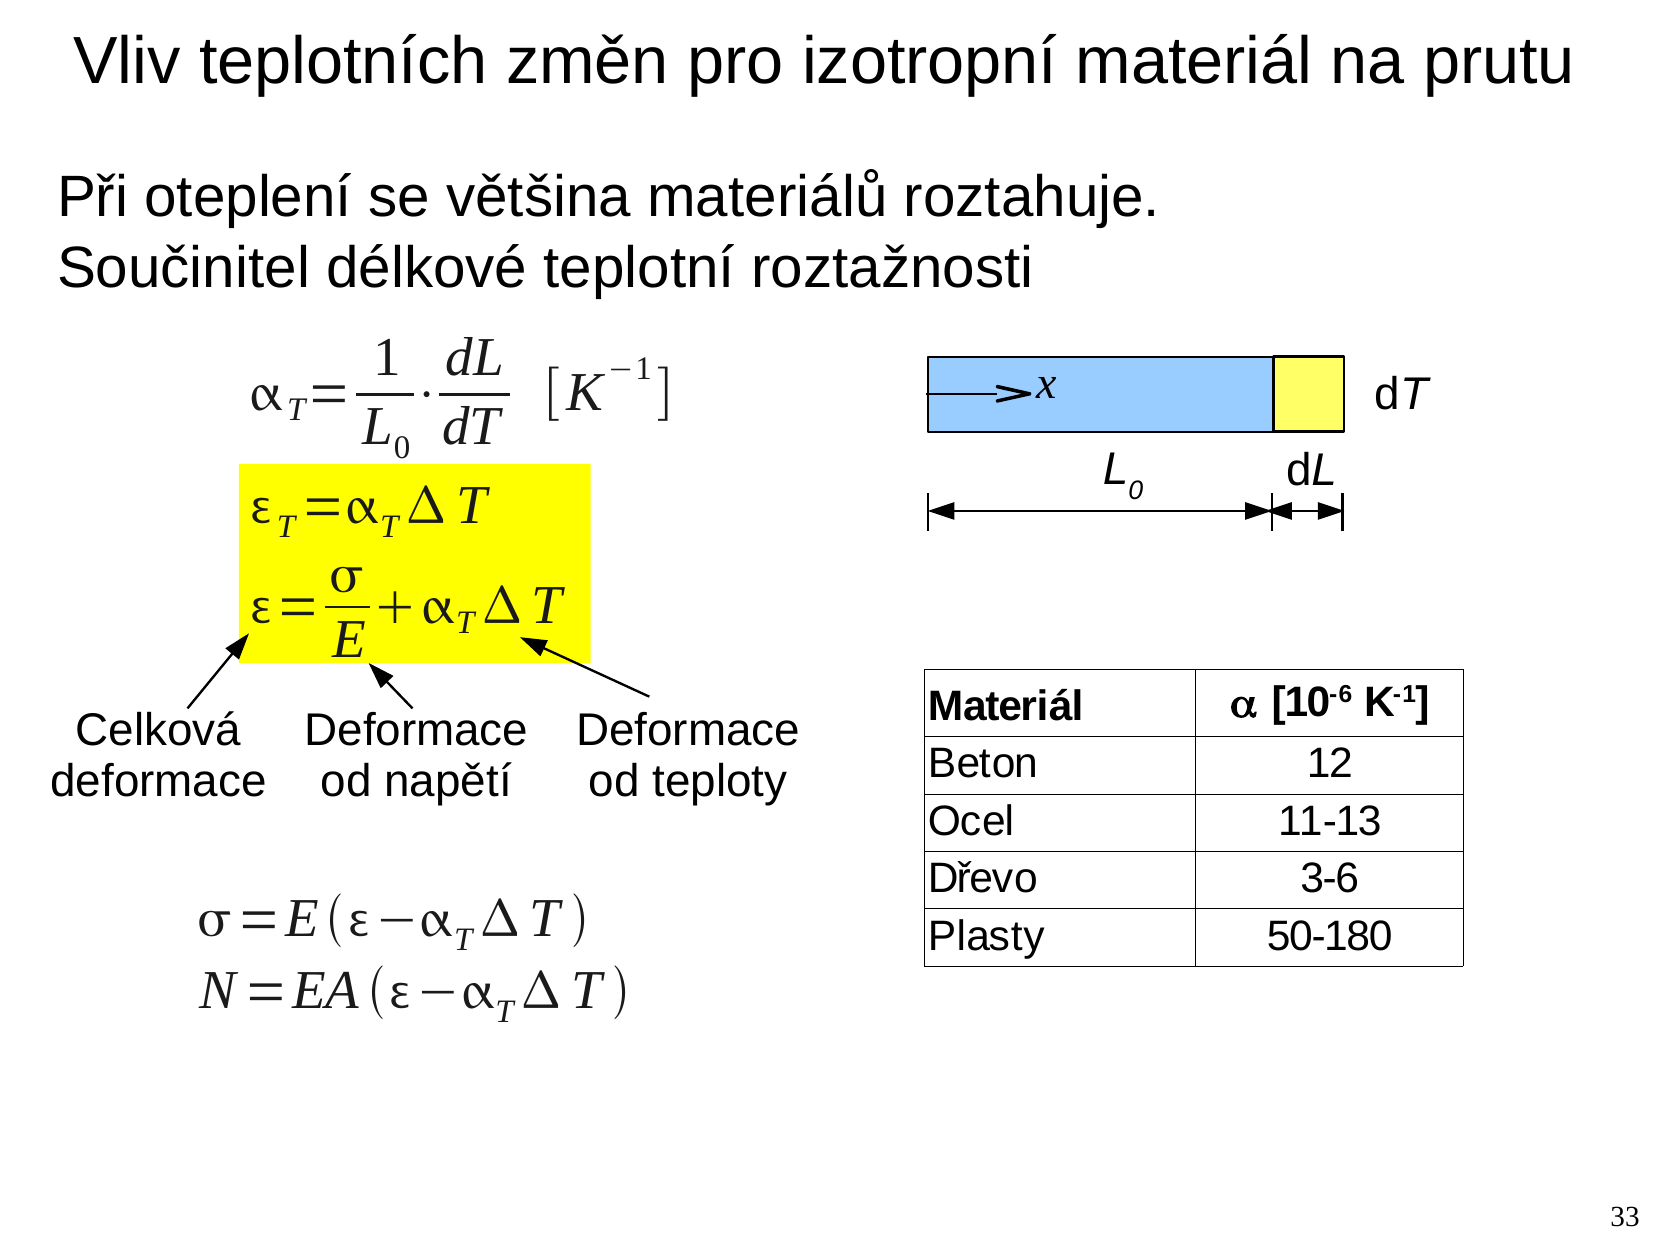

# Vliv teplotních změn pro izotropní materiál na prutu
Při oteplení se většina materiálů roztahuje.
Součinitel délkové teplotní roztažnosti
x
dT
L0
dL
Celková deformace
Deformace od napětí
Deformace od teploty
33